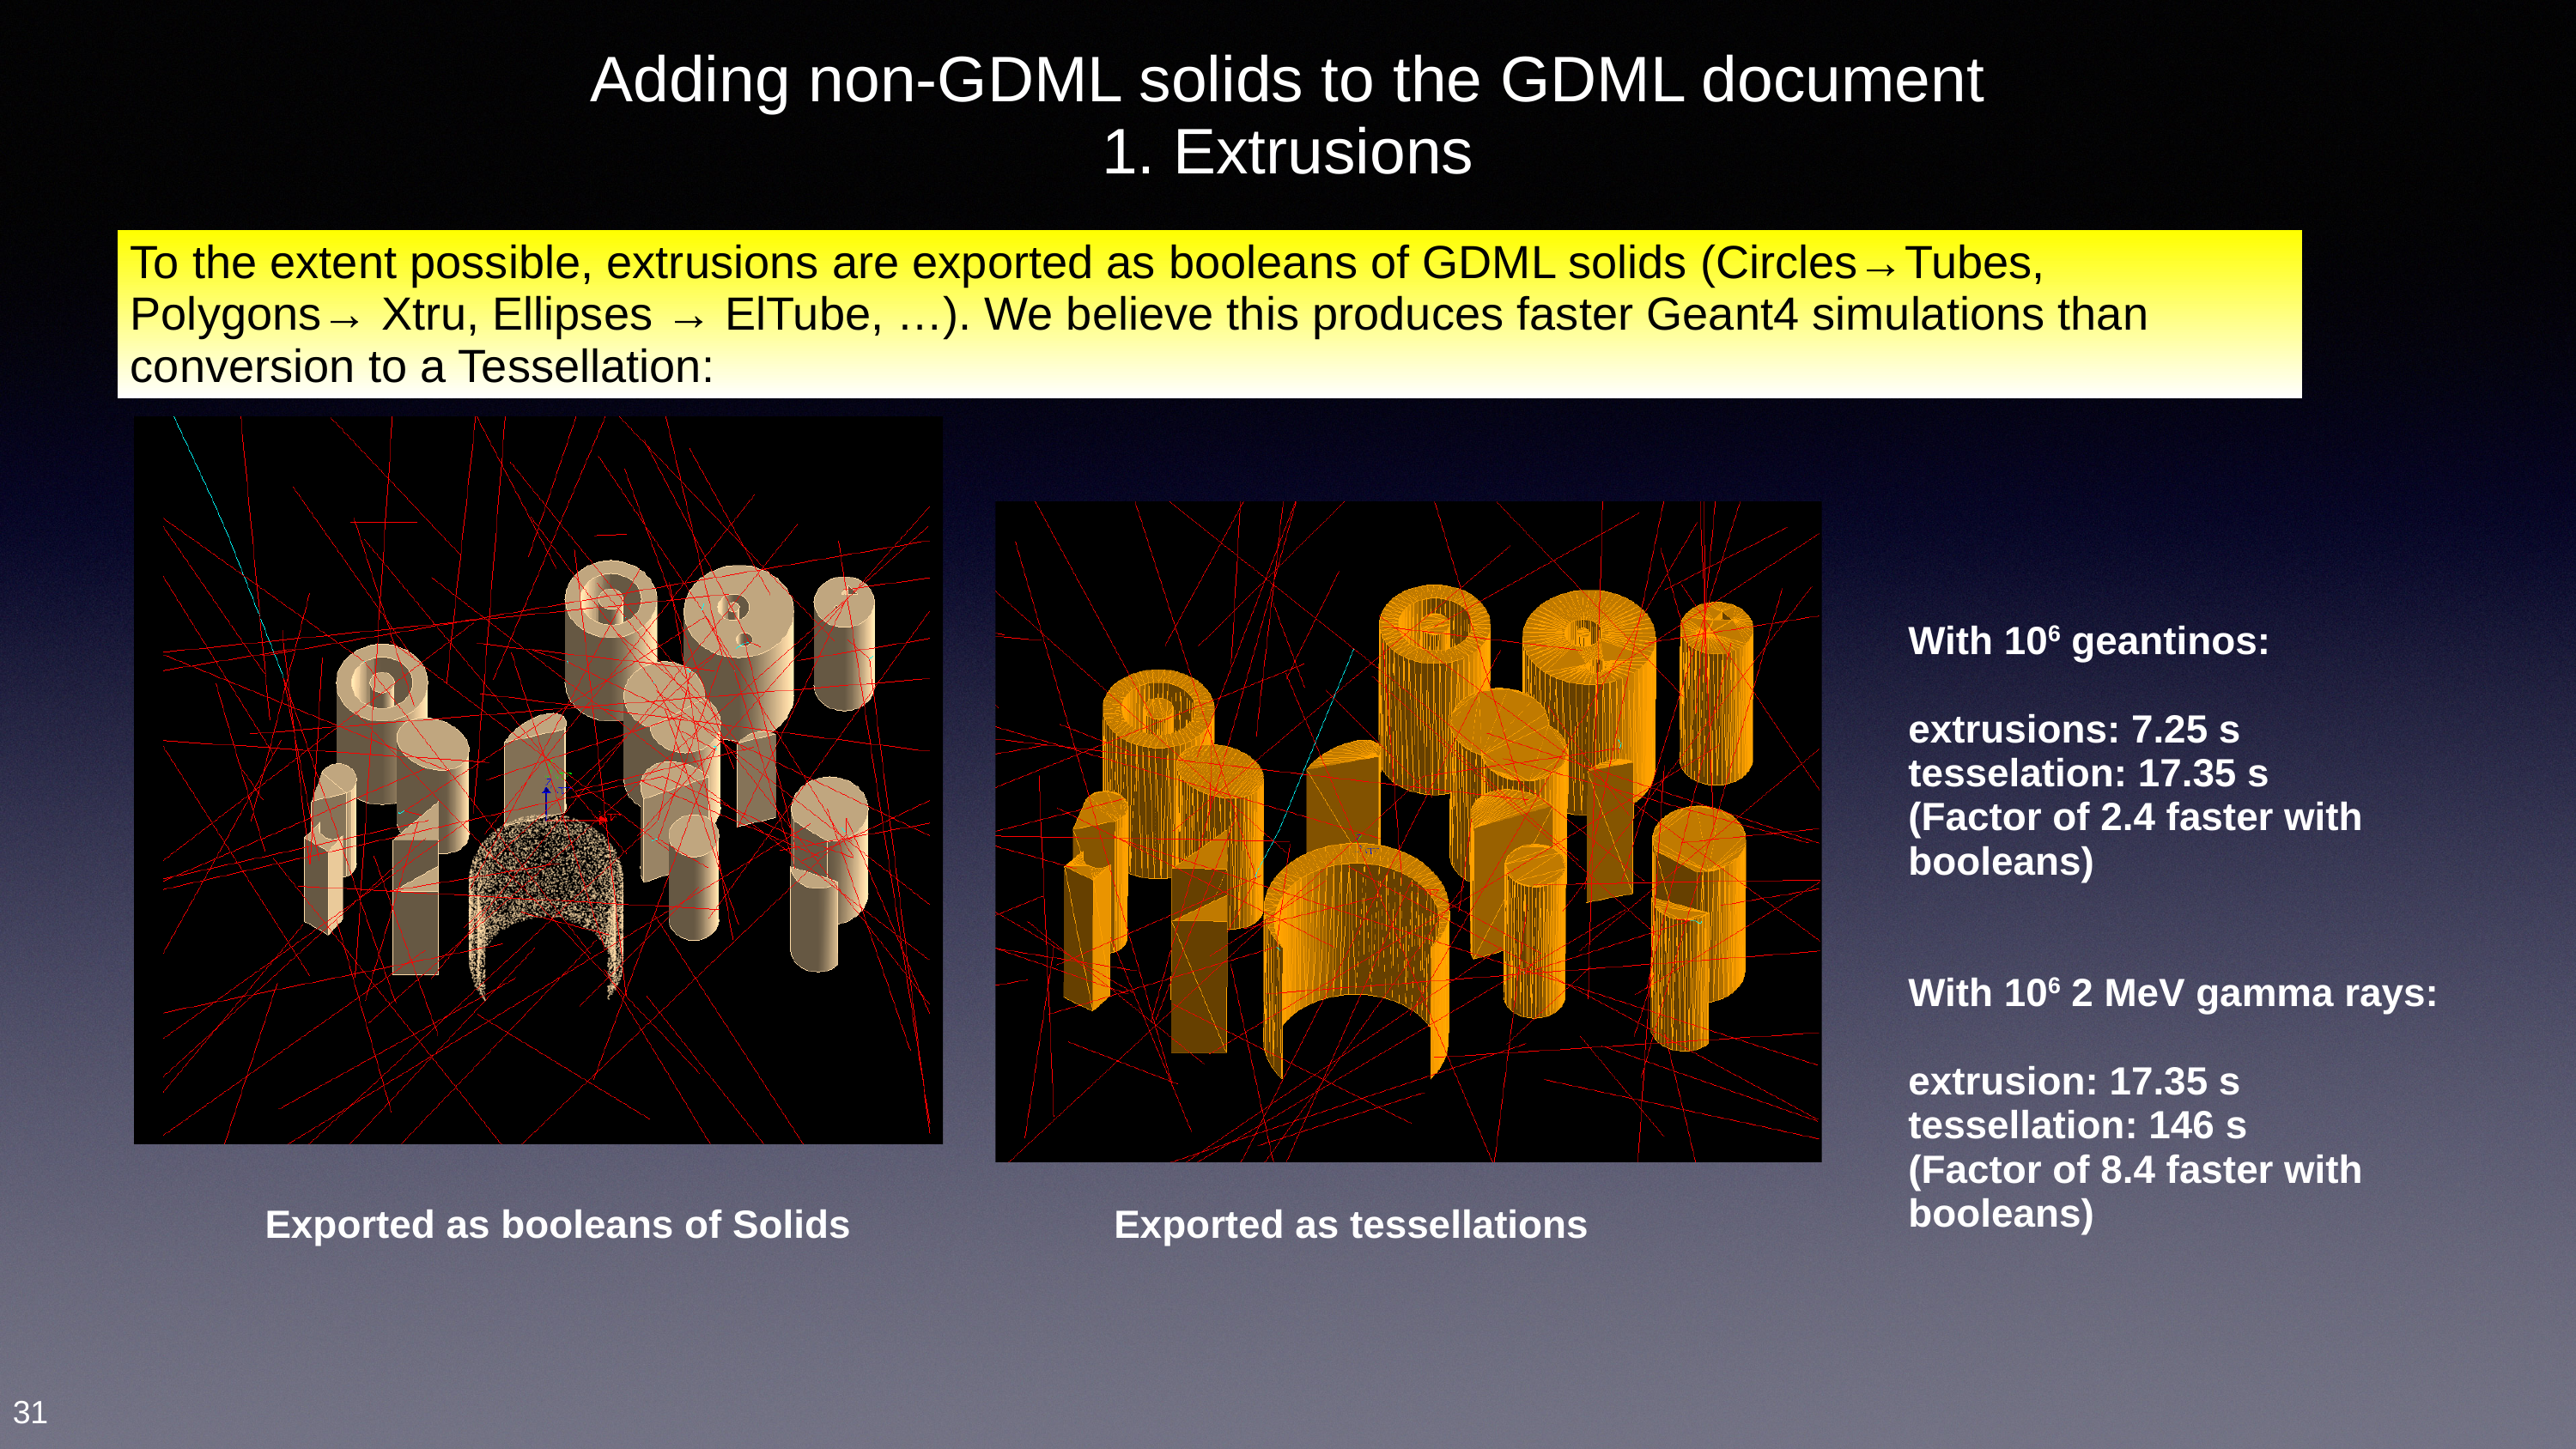

Adding non-GDML solids to the GDML document
1. Extrusions
To the extent possible, extrusions are exported as booleans of GDML solids (Circles→Tubes, Polygons→ Xtru, Ellipses → ElTube, …). We believe this produces faster Geant4 simulations than conversion to a Tessellation:
With 106 geantinos:
extrusions: 7.25 s
tesselation: 17.35 s
(Factor of 2.4 faster with booleans)
With 106 2 MeV gamma rays:
extrusion: 17.35 s
tessellation: 146 s
(Factor of 8.4 faster with booleans)
Exported as booleans of Solids
Exported as tessellations
31